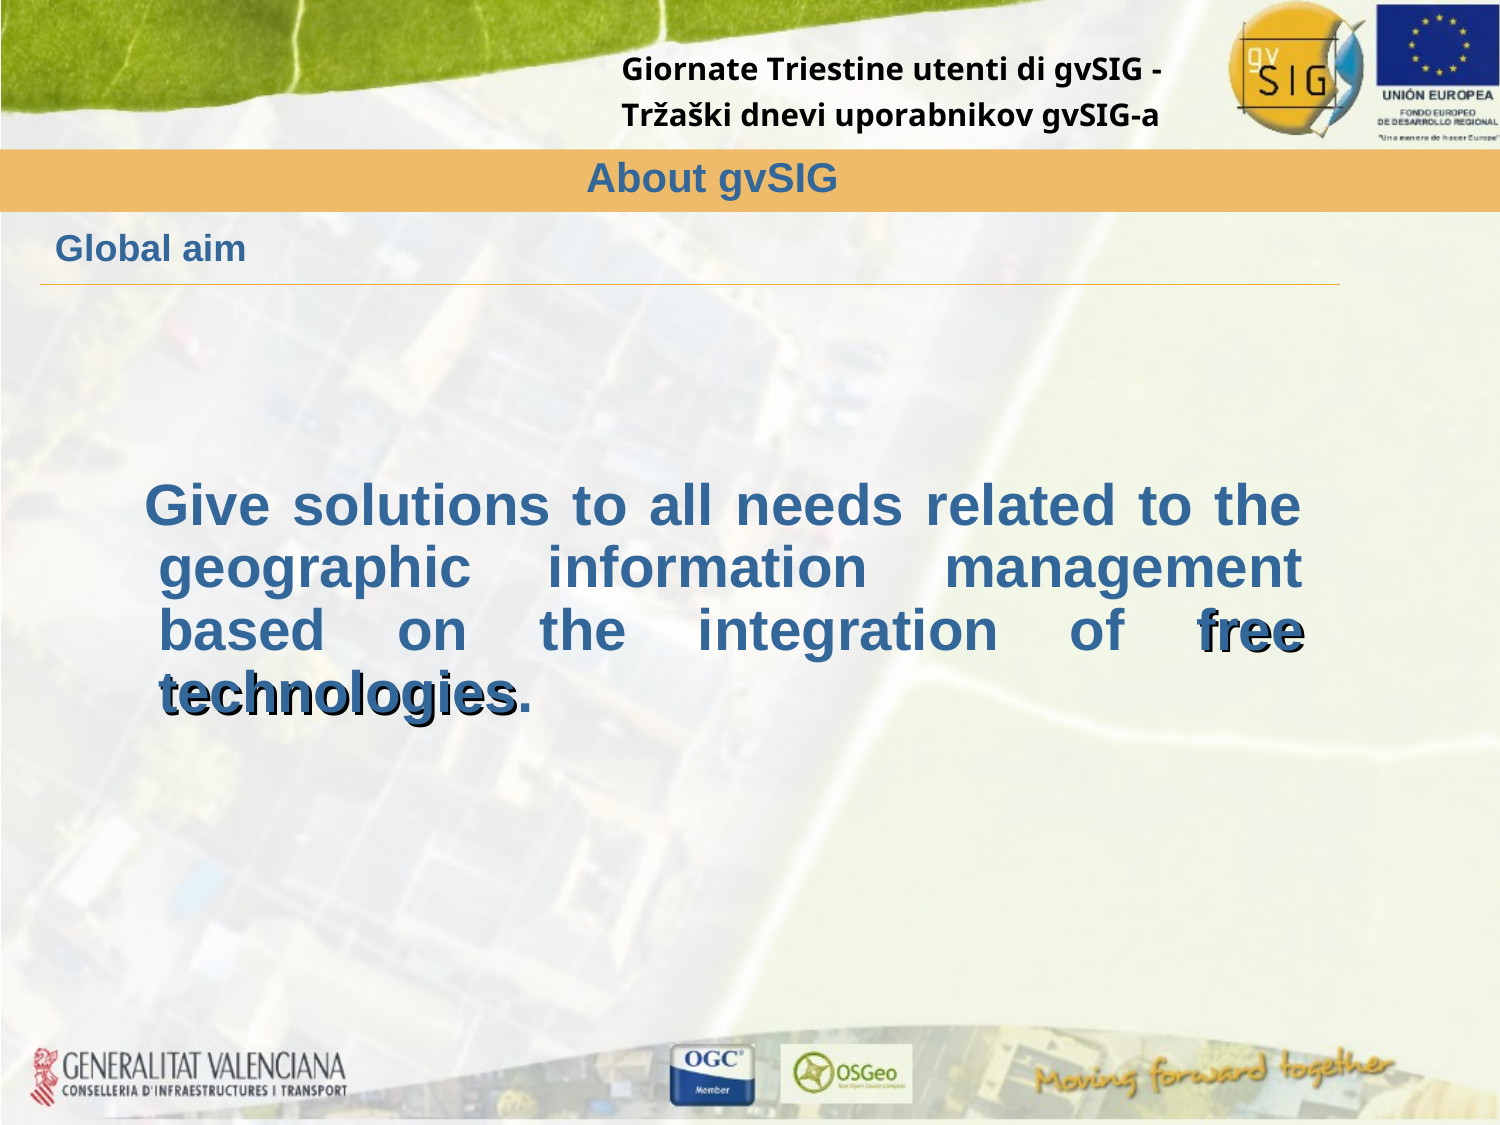

About gvSIG
Global aim
 Give solutions to all needs related to the geographic information management based on the integration of free technologies.